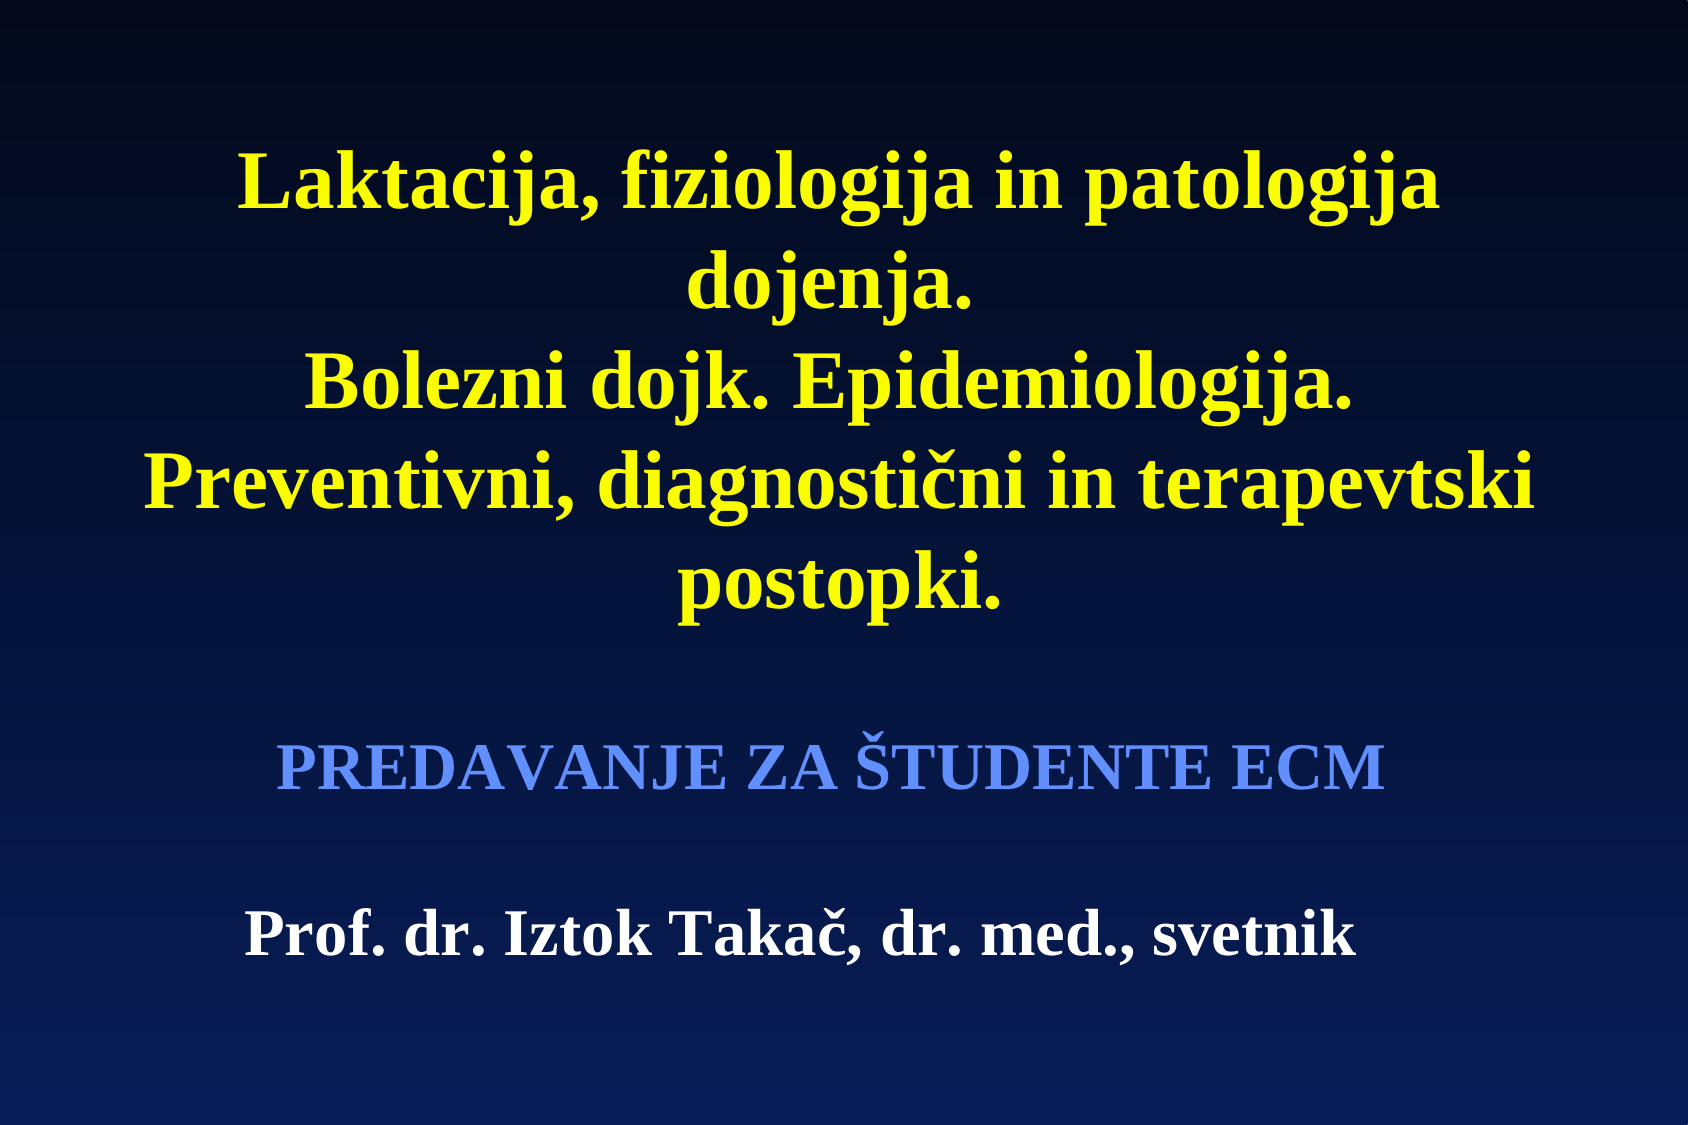

# Laktacija, fiziologija in patologija dojenja. Bolezni dojk. Epidemiologija. Preventivni, diagnostični in terapevtski postopki.
PREDAVANJE ZA ŠTUDENTE ECM
Prof. dr. Iztok Takač, dr. med., svetnik